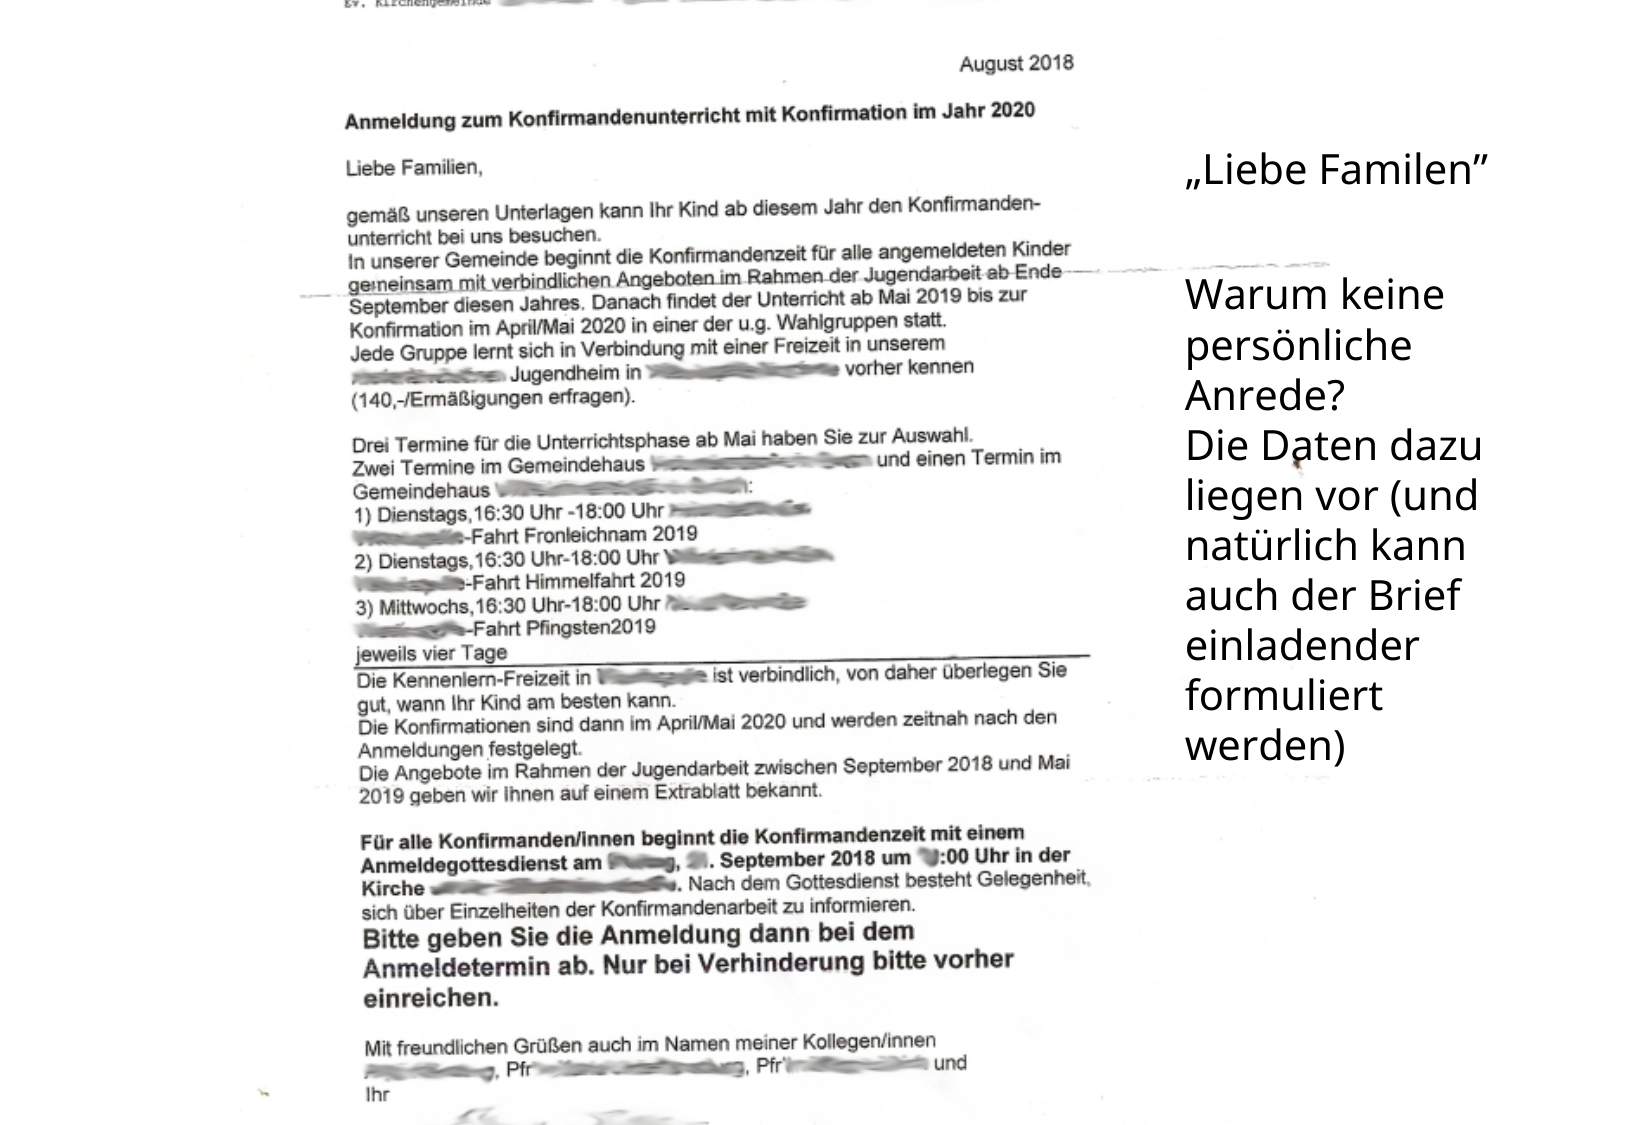

„Liebe Familen”
Warum keine persönliche Anrede?
Die Daten dazu liegen vor (und natürlich kann auch der Brief einladender formuliert werden)